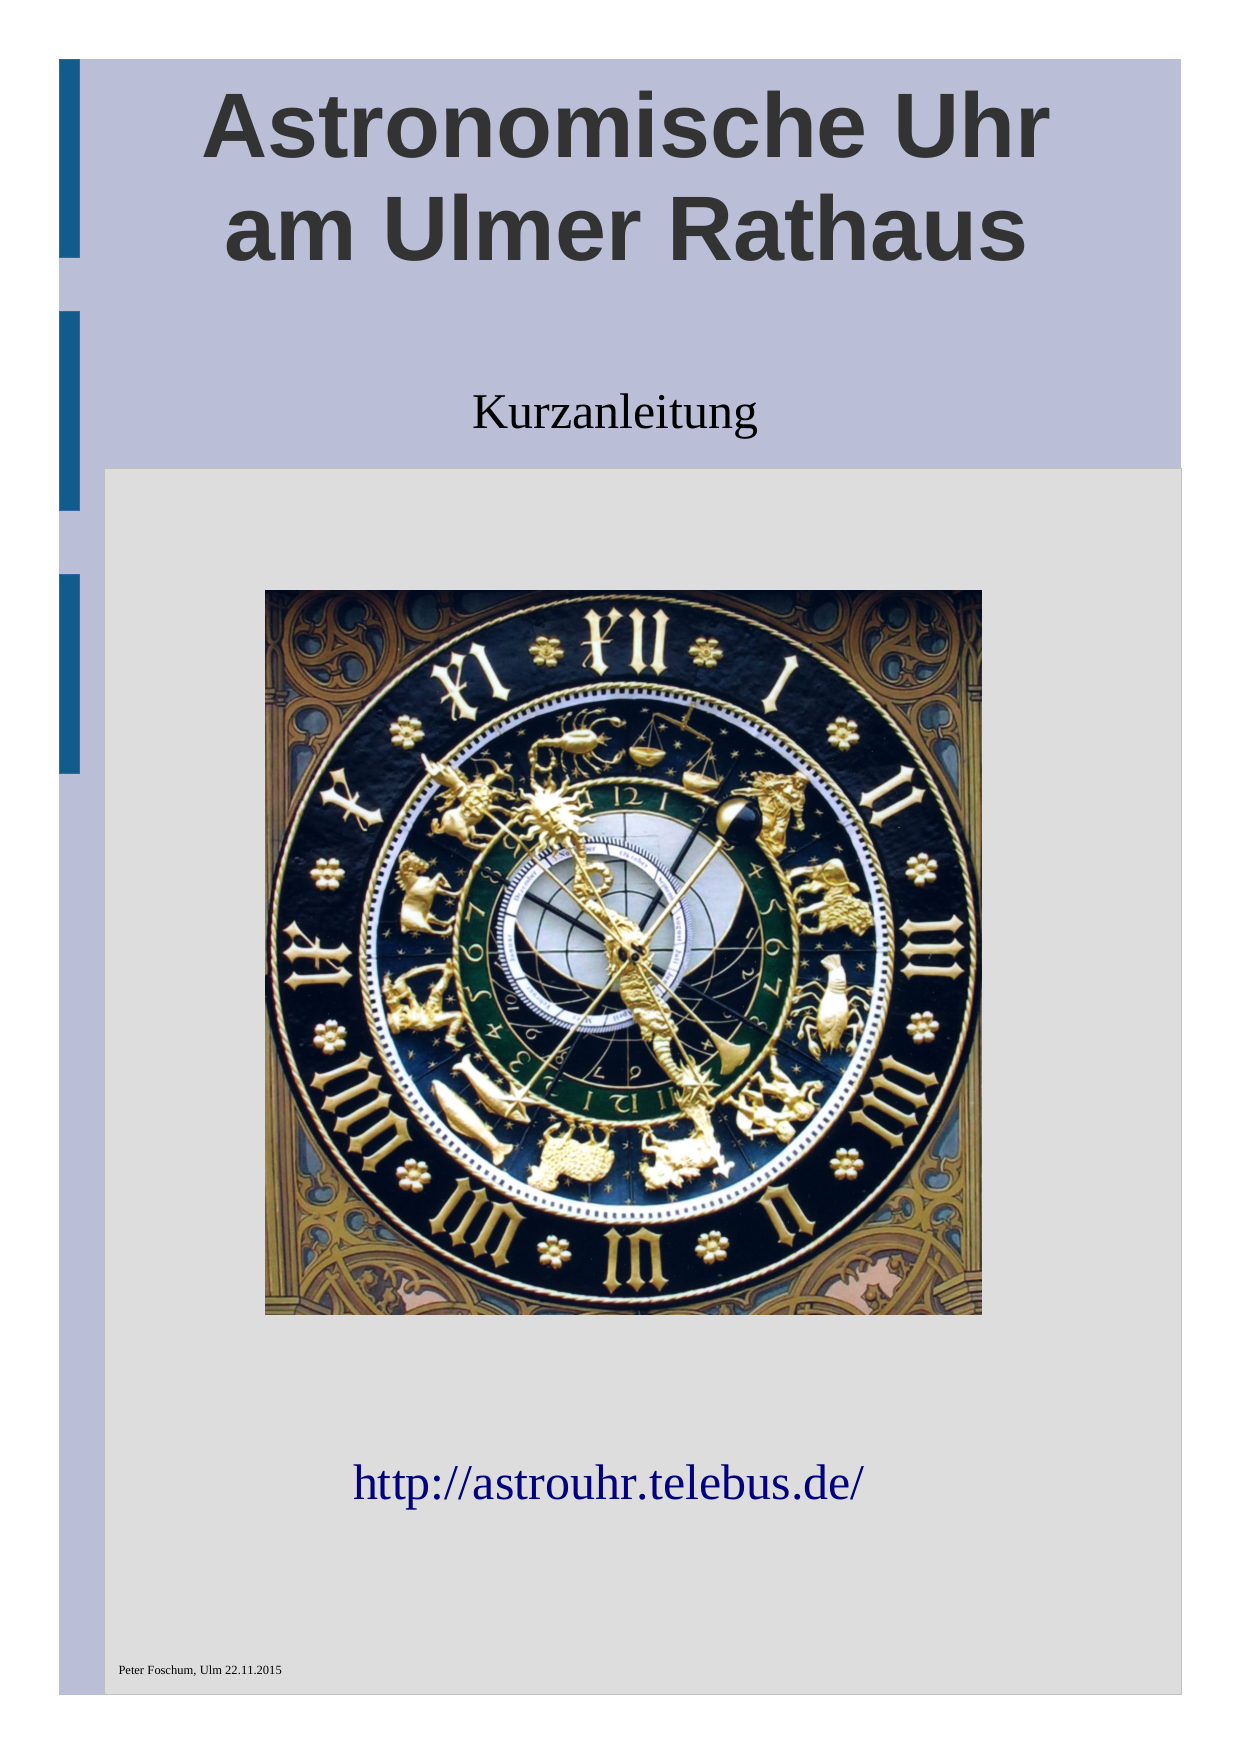

# Astronomische Uhr am Ulmer Rathaus
Kurzanleitung
http://astrouhr.telebus.de/
Peter Foschum, Ulm 22.11.2015